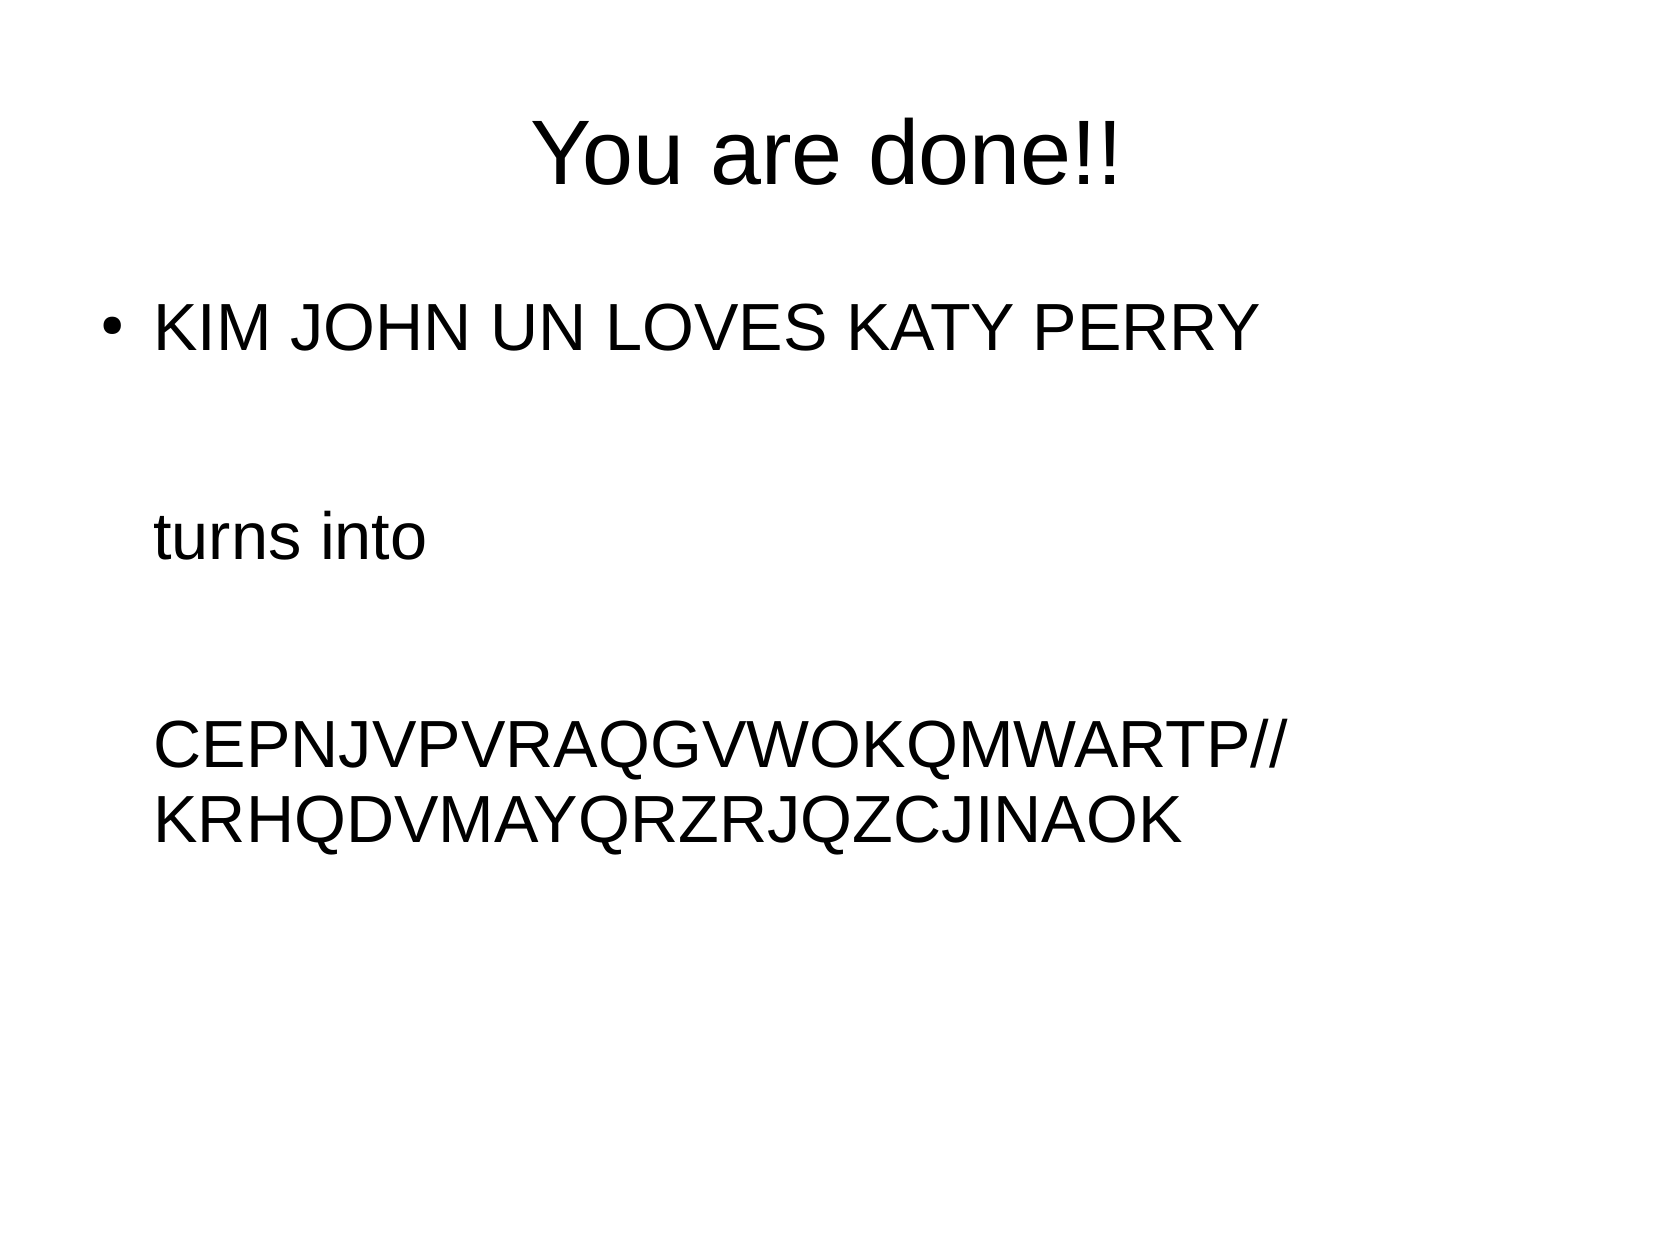

# You are done!!
KIM JOHN UN LOVES KATY PERRY
turns into
CEPNJVPVRAQGVWOKQMWARTP//KRHQDVMAYQRZRJQZCJINAOK